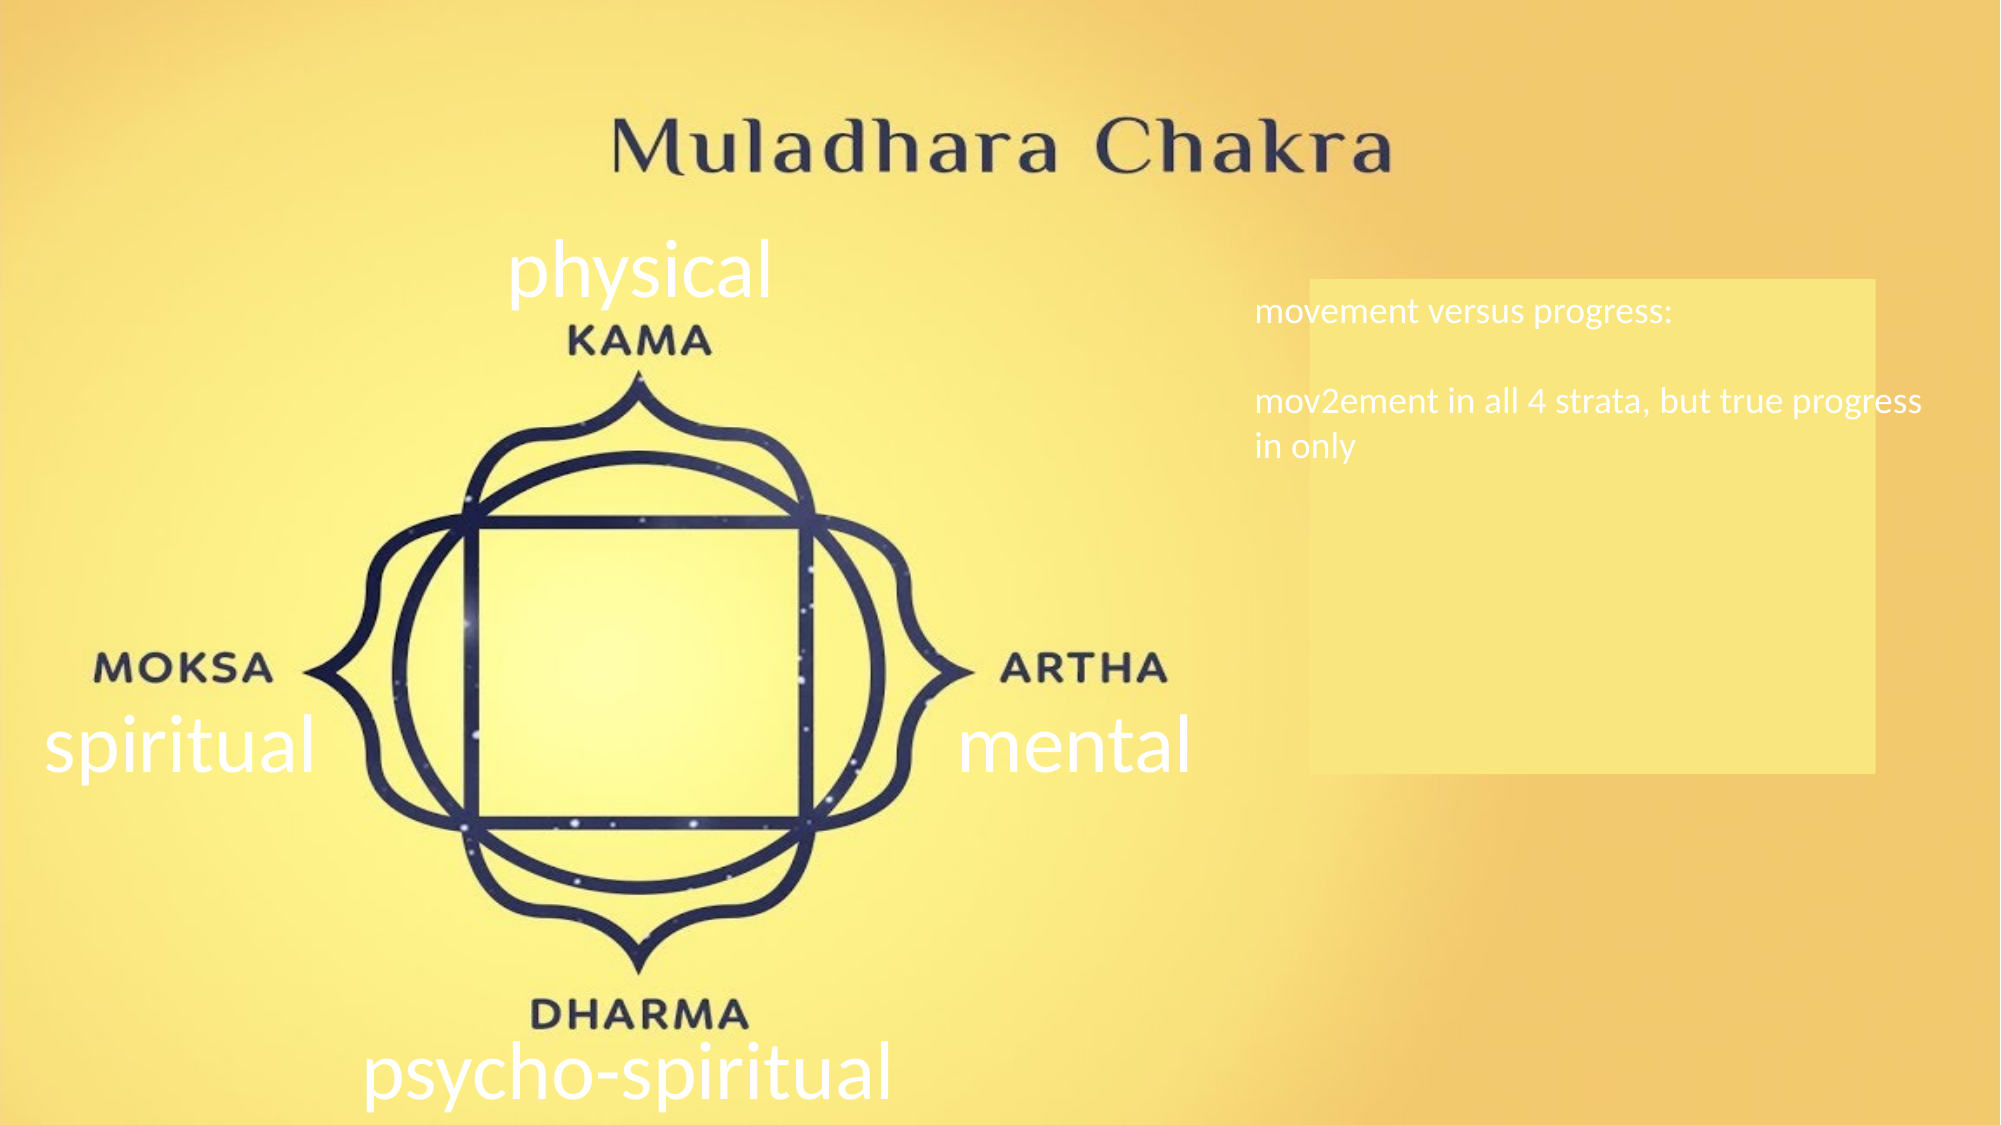

physical
movement versus progress:
mov2ement in all 4 strata, but true progress in only
spiritual
mental
psycho-spiritual